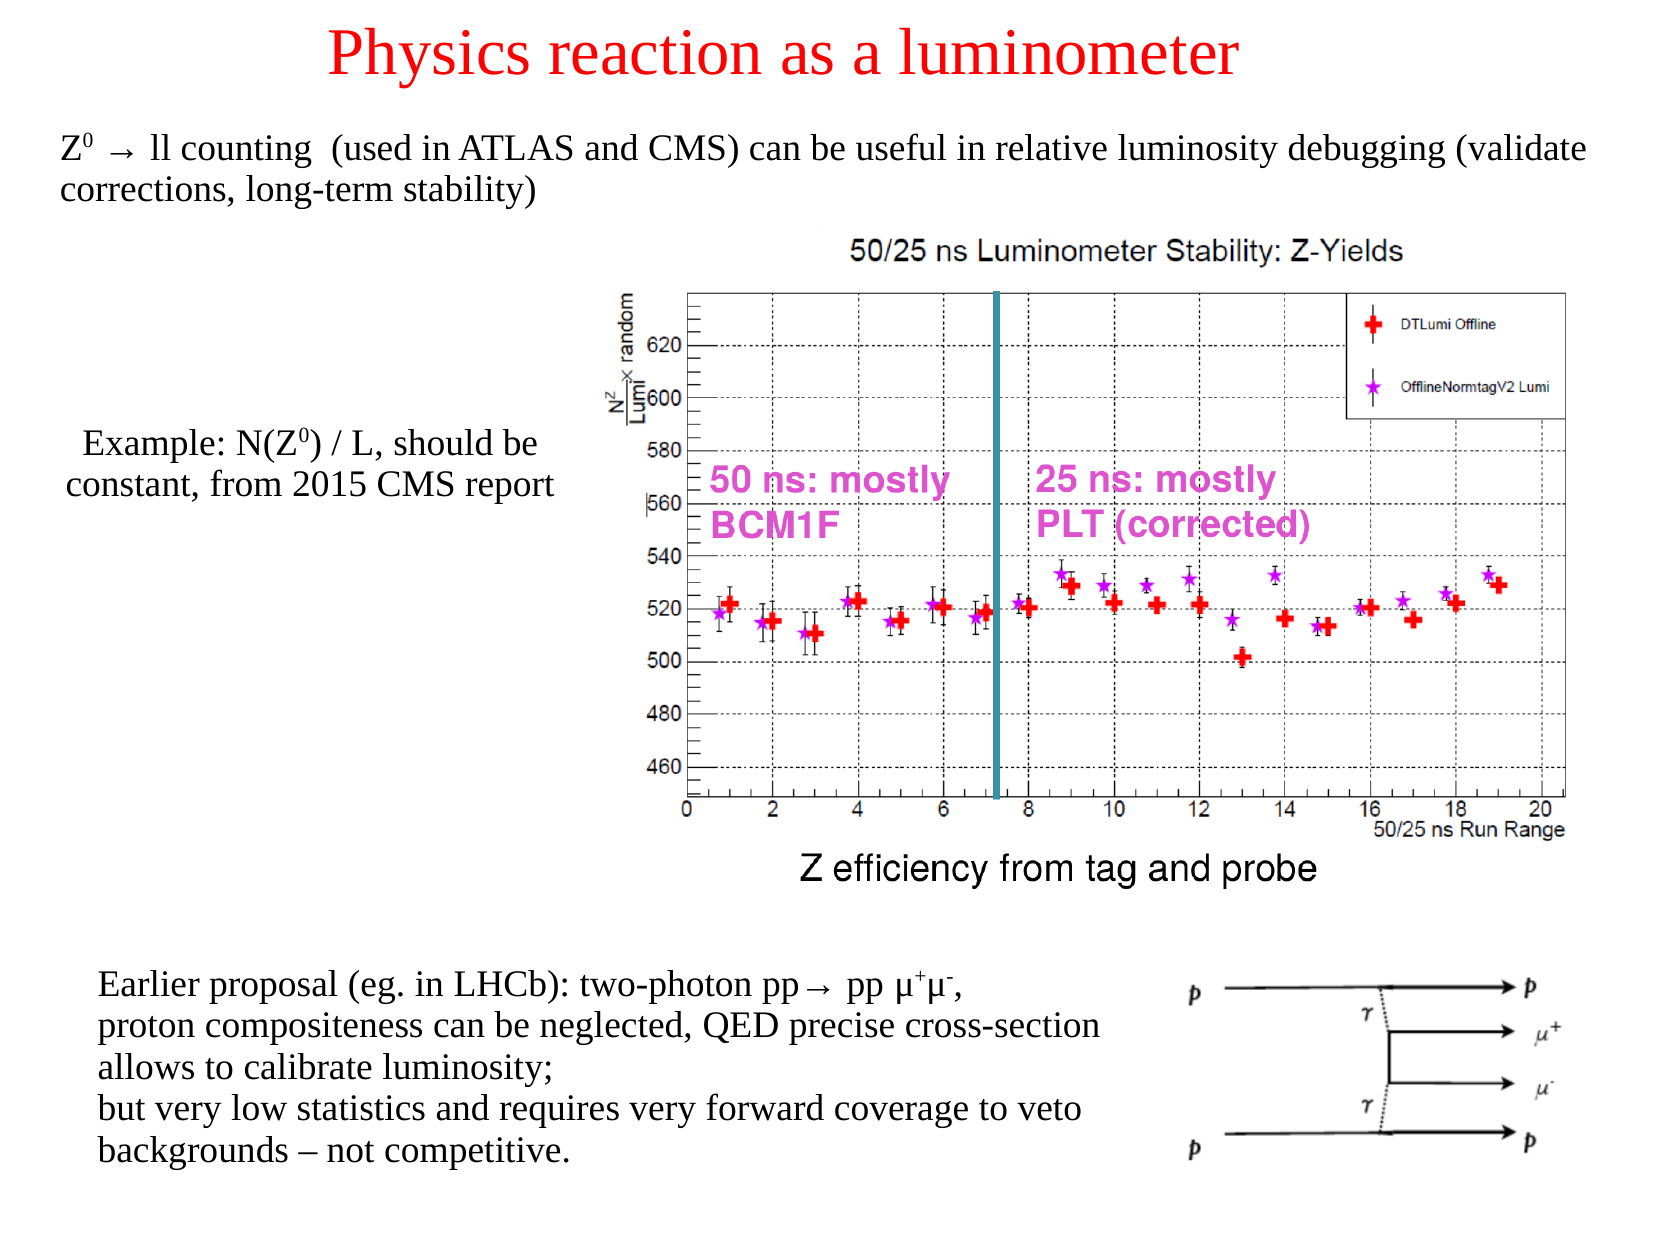

Physics reaction as a luminometer
Z0 → ll counting (used in ATLAS and CMS) can be useful in relative luminosity debugging (validate corrections, long-term stability)
Example: N(Z0) / L, should be constant, from 2015 CMS report
Earlier proposal (eg. in LHCb): two-photon pp→ pp μ+μ-,
proton compositeness can be neglected, QED precise cross-section allows to calibrate luminosity;
but very low statistics and requires very forward coverage to veto backgrounds – not competitive.